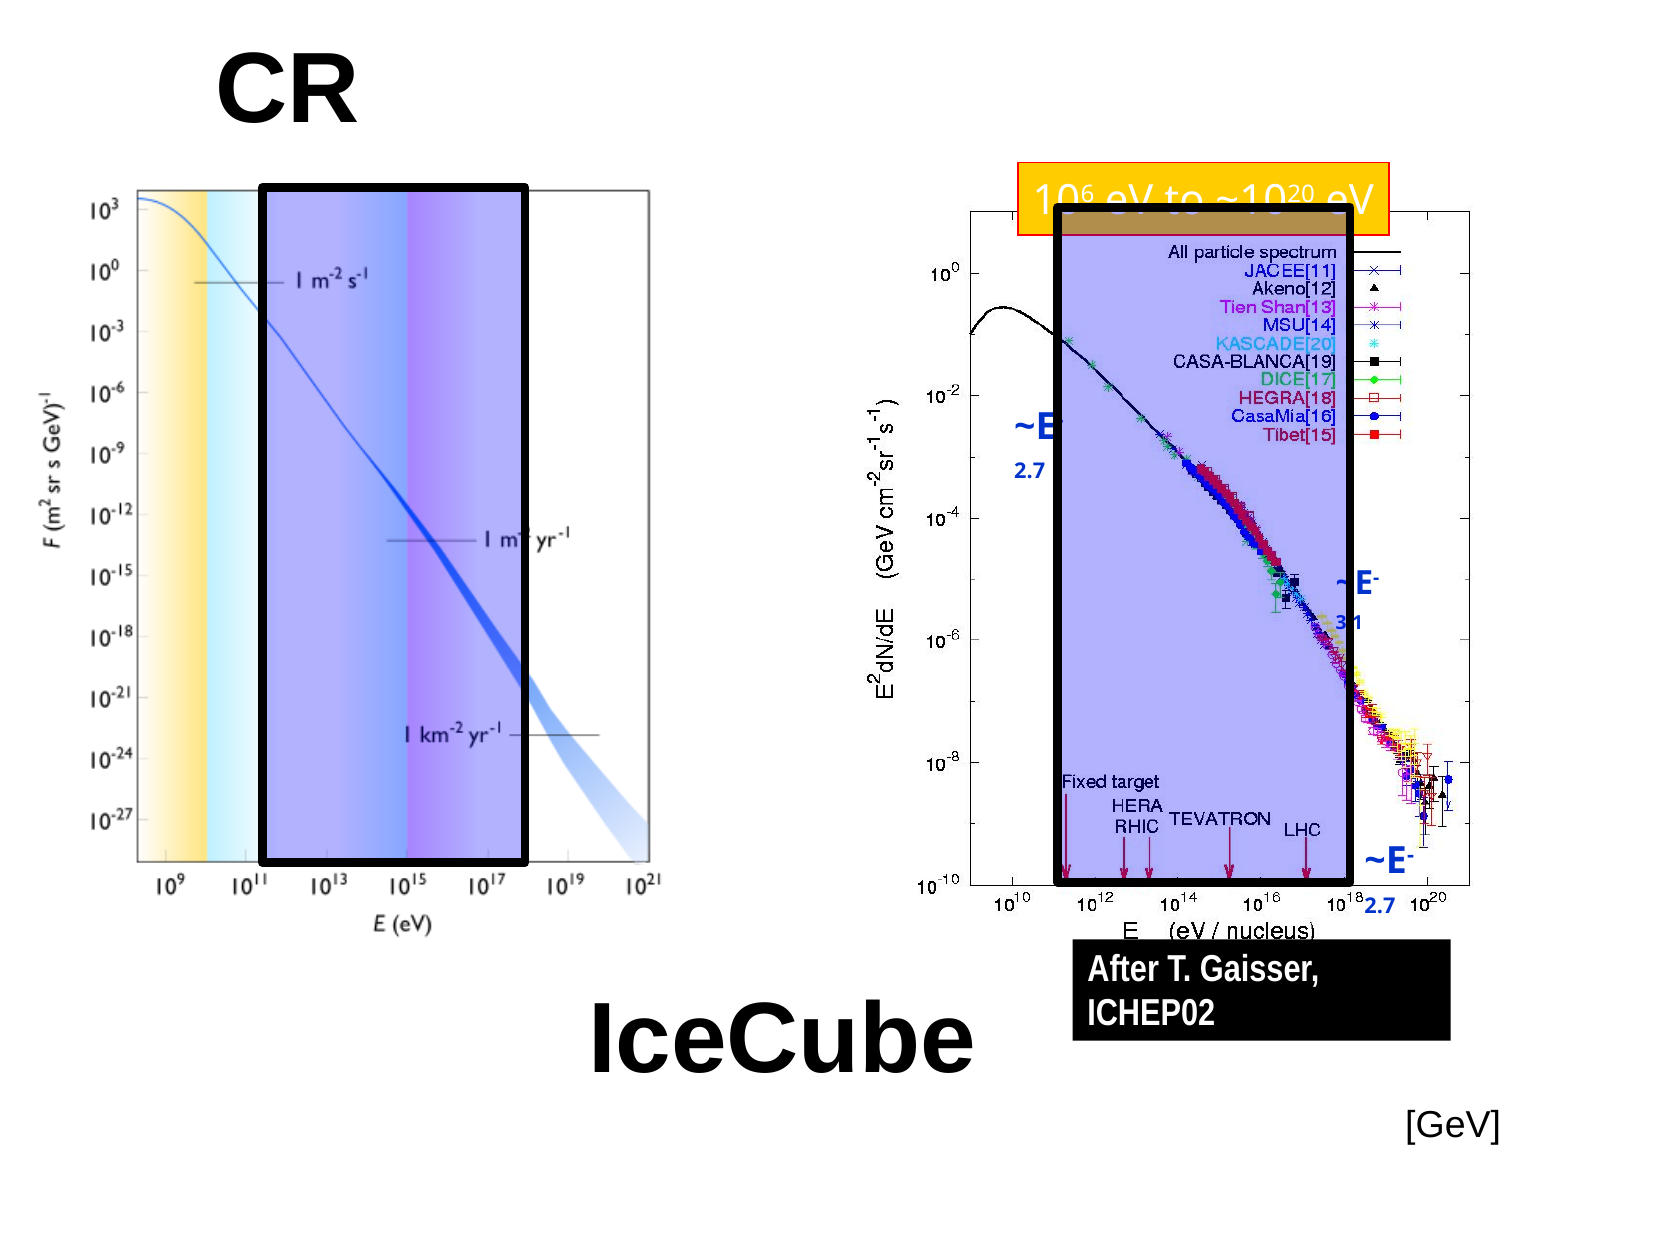

CR
106 eV to ~1020 eV
~E-2.7
~E-3.1
~E-2.7
After T. Gaisser, ICHEP02
IceCube
[GeV]